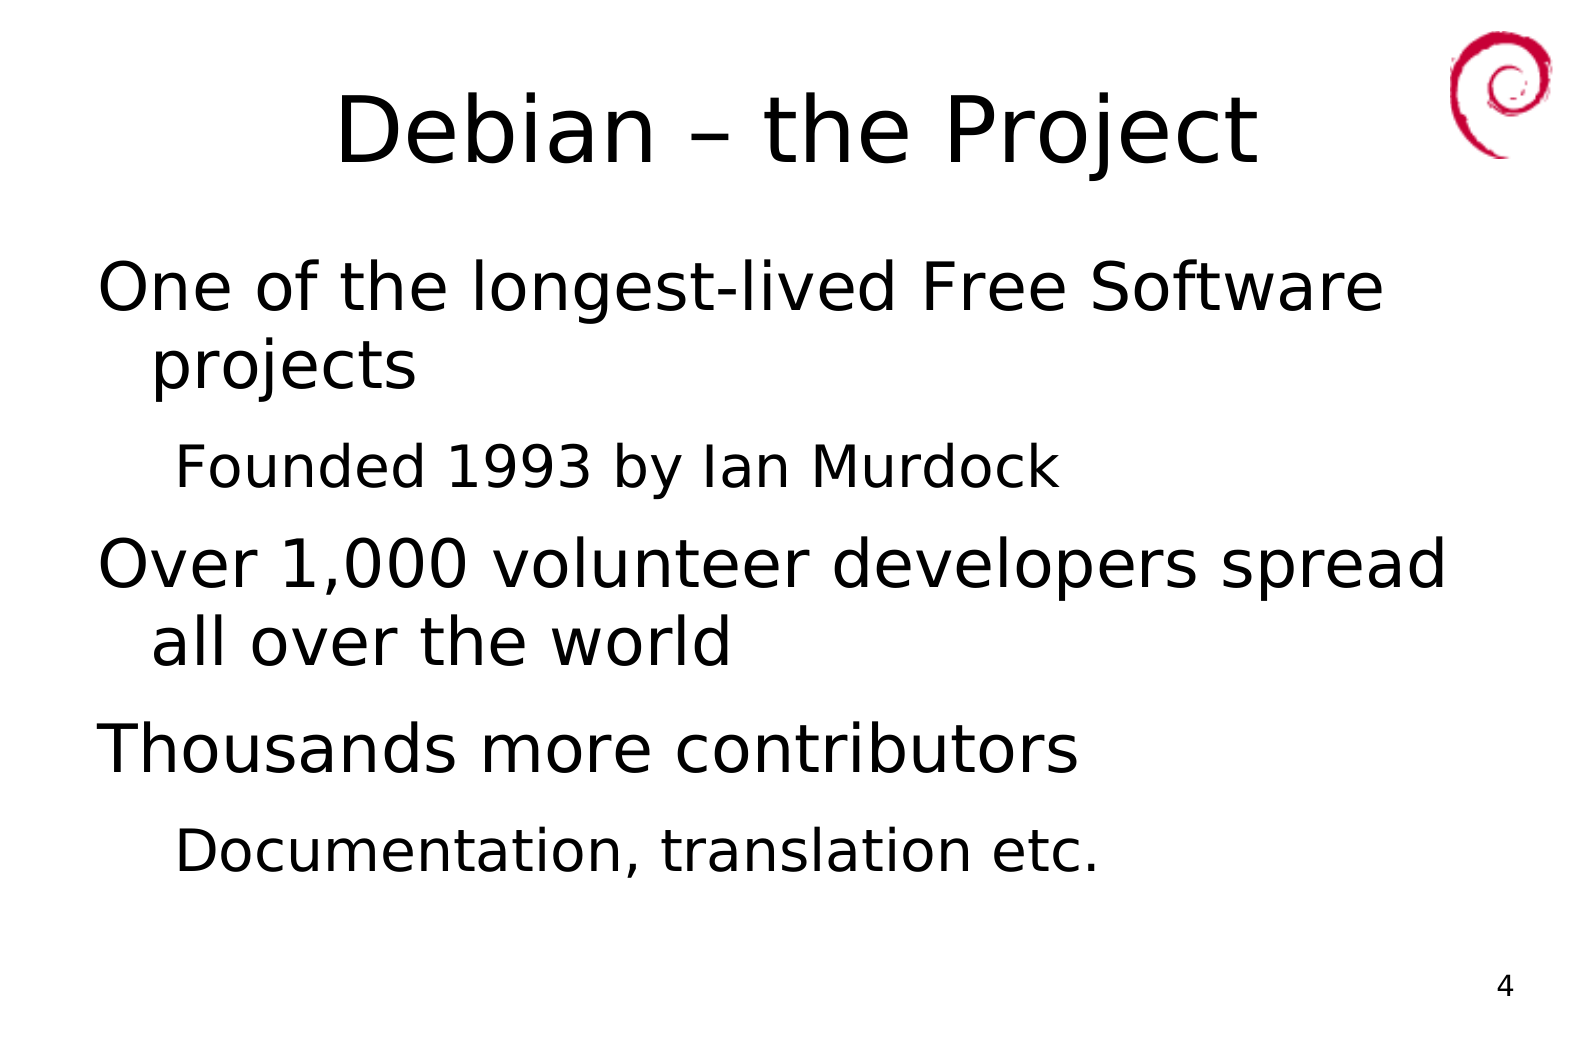

# Debian – the Project
One of the longest-lived Free Software projects
Founded 1993 by Ian Murdock
Over 1,000 volunteer developers spread all over the world
Thousands more contributors
Documentation, translation etc.
4